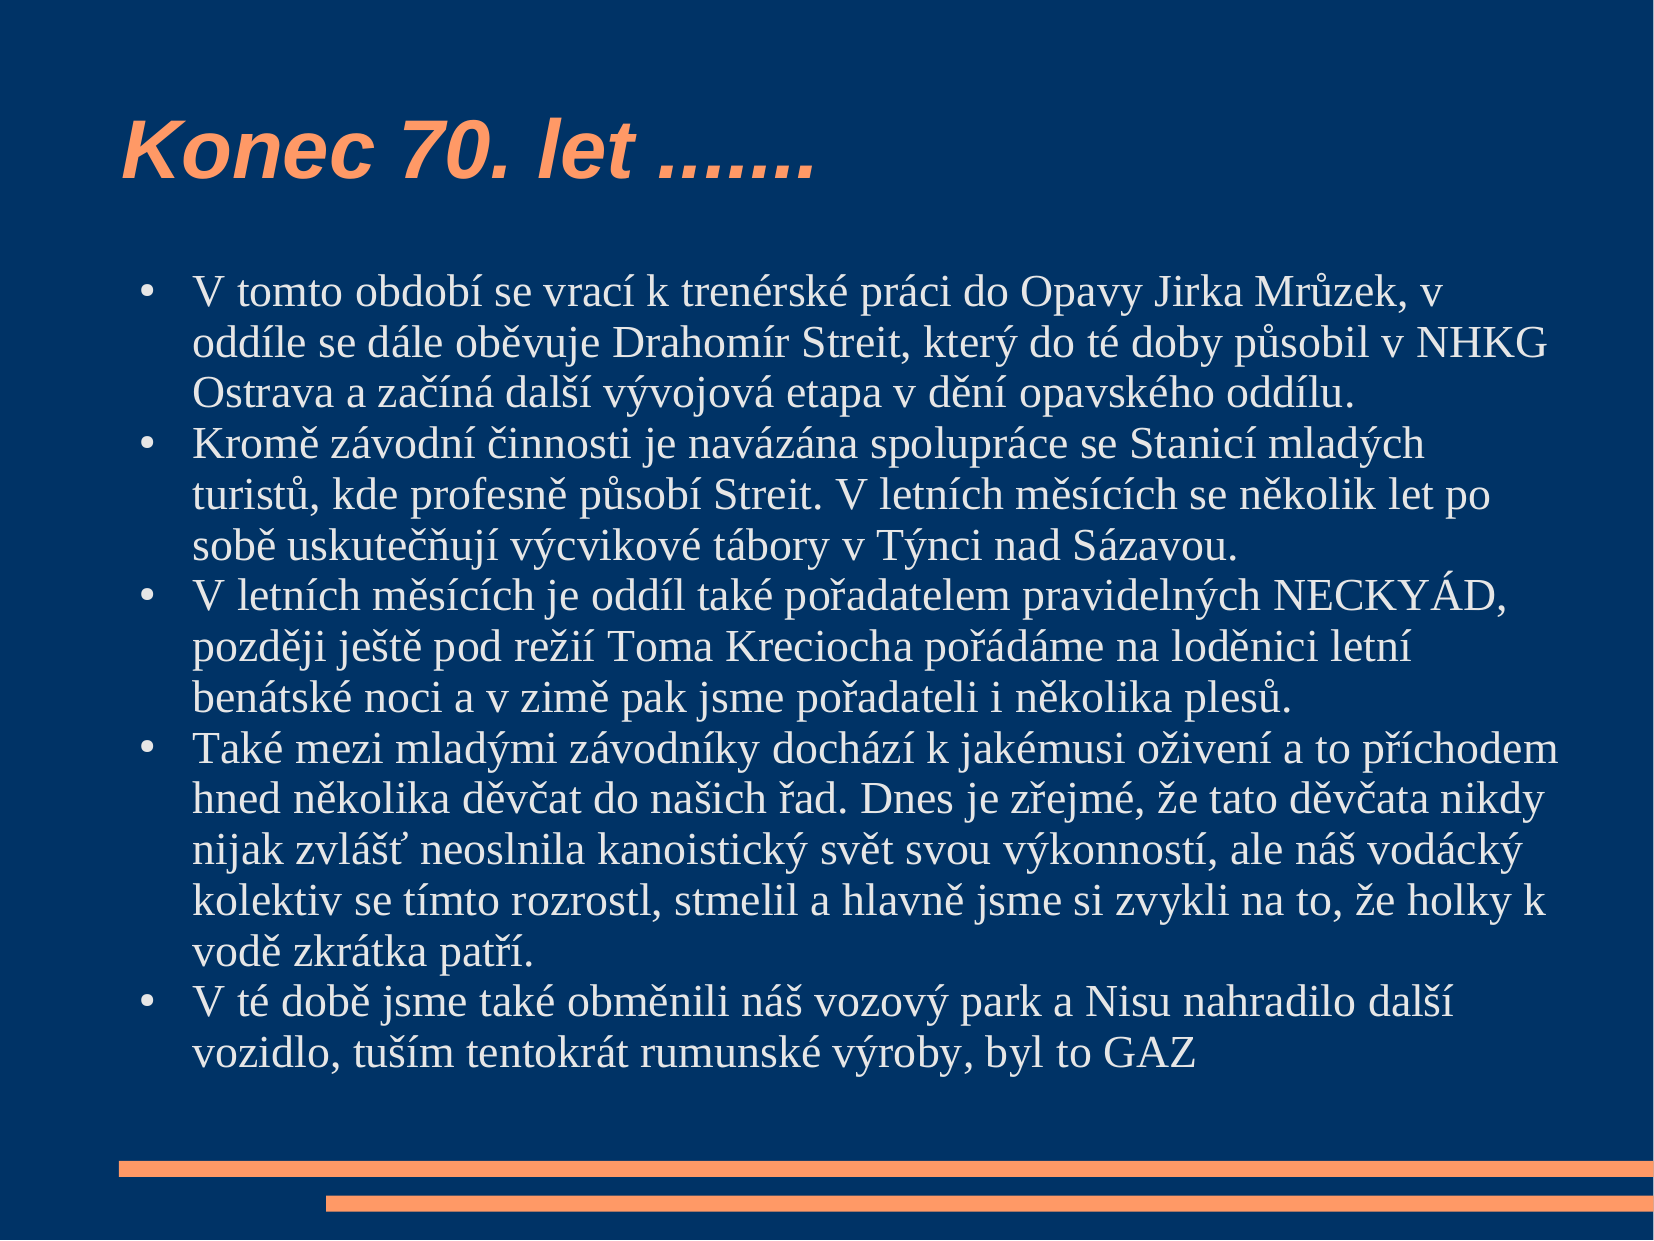

#
Konec 70. let .......
V tomto období se vrací k trenérské práci do Opavy Jirka Mrůzek, v oddíle se dále oběvuje Drahomír Streit, který do té doby působil v NHKG Ostrava a začíná další vývojová etapa v dění opavského oddílu.
Kromě závodní činnosti je navázána spolupráce se Stanicí mladých turistů, kde profesně působí Streit. V letních měsících se několik let po sobě uskutečňují výcvikové tábory v Týnci nad Sázavou.
V letních měsících je oddíl také pořadatelem pravidelných NECKYÁD, později ještě pod režií Toma Kreciocha pořádáme na loděnici letní benátské noci a v zimě pak jsme pořadateli i několika plesů.
Také mezi mladými závodníky dochází k jakémusi oživení a to příchodem hned několika děvčat do našich řad. Dnes je zřejmé, že tato děvčata nikdy nijak zvlášť neoslnila kanoistický svět svou výkonností, ale náš vodácký kolektiv se tímto rozrostl, stmelil a hlavně jsme si zvykli na to, že holky k vodě zkrátka patří.
V té době jsme také obměnili náš vozový park a Nisu nahradilo další vozidlo, tuším tentokrát rumunské výroby, byl to GAZ